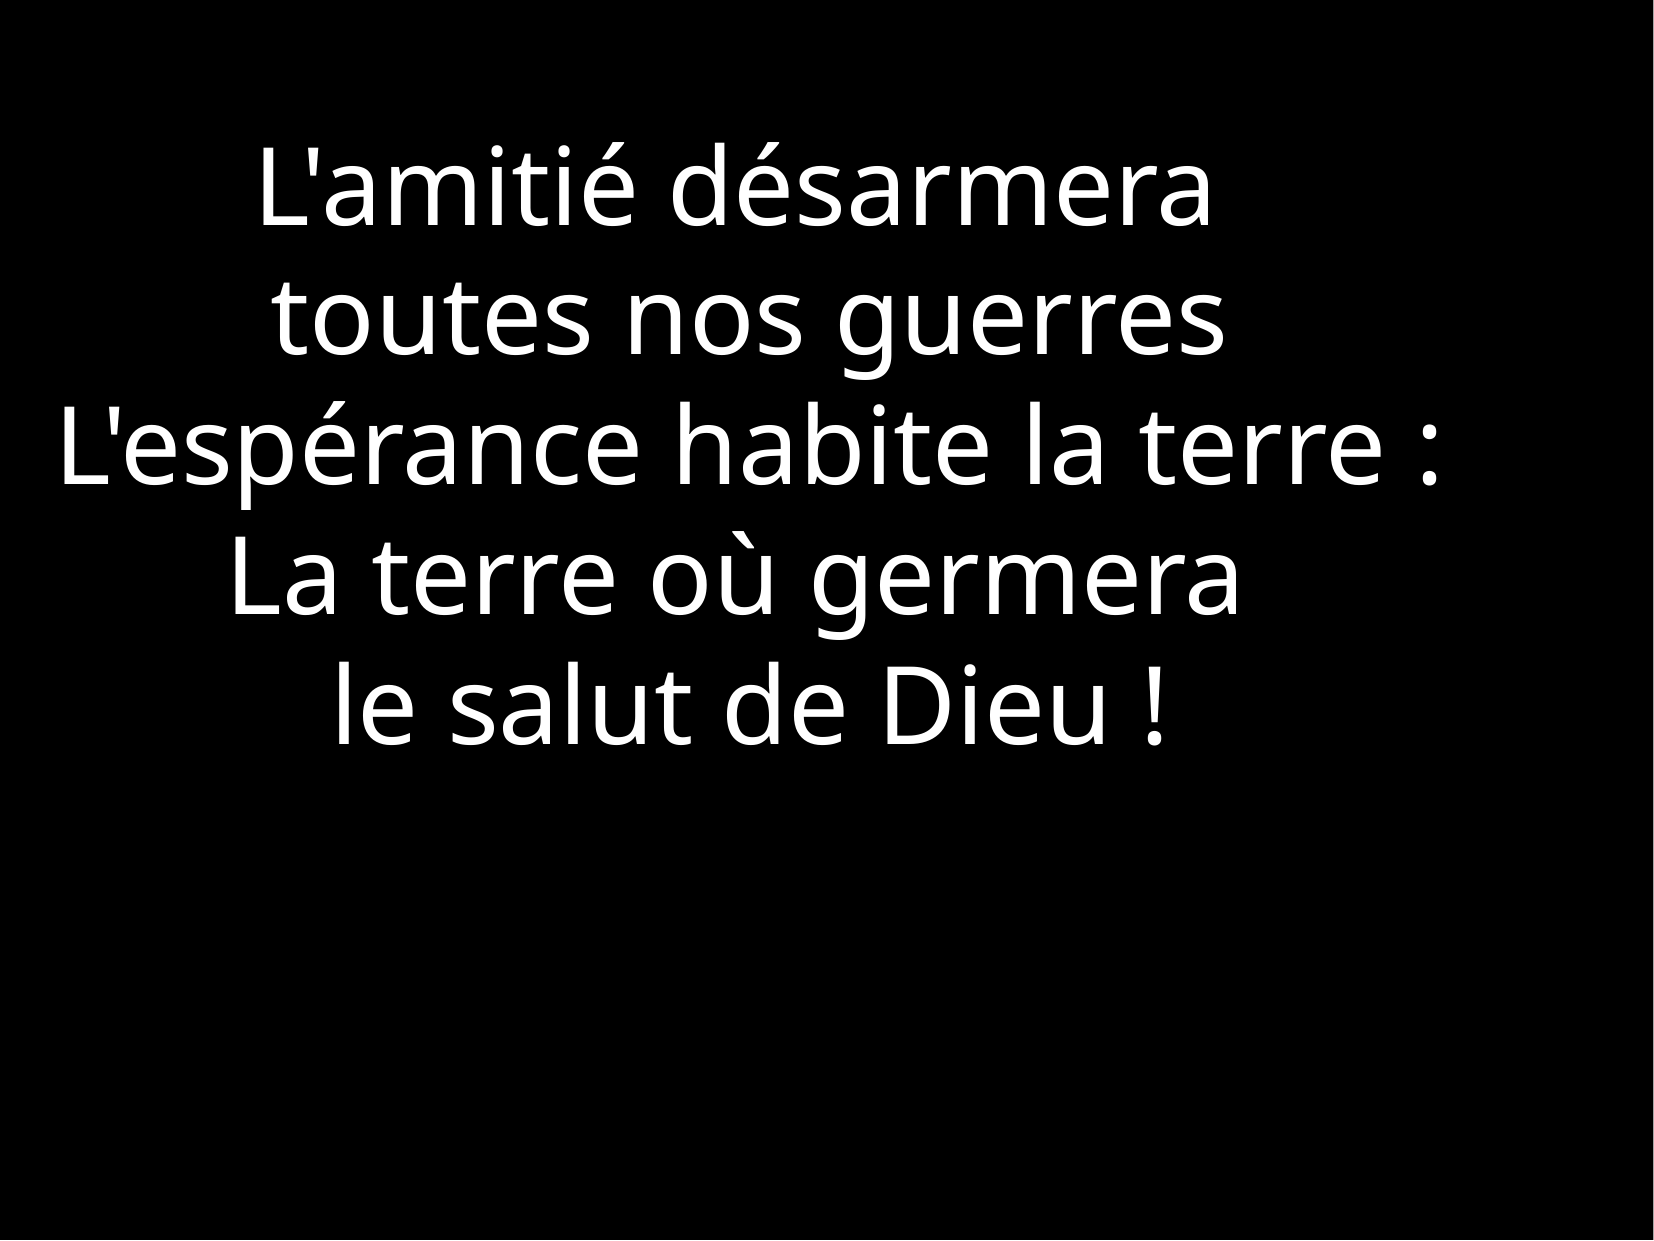

L'amitié désarmera
toutes nos guerres
L'espérance habite la terre :
La terre où germera
le salut de Dieu !